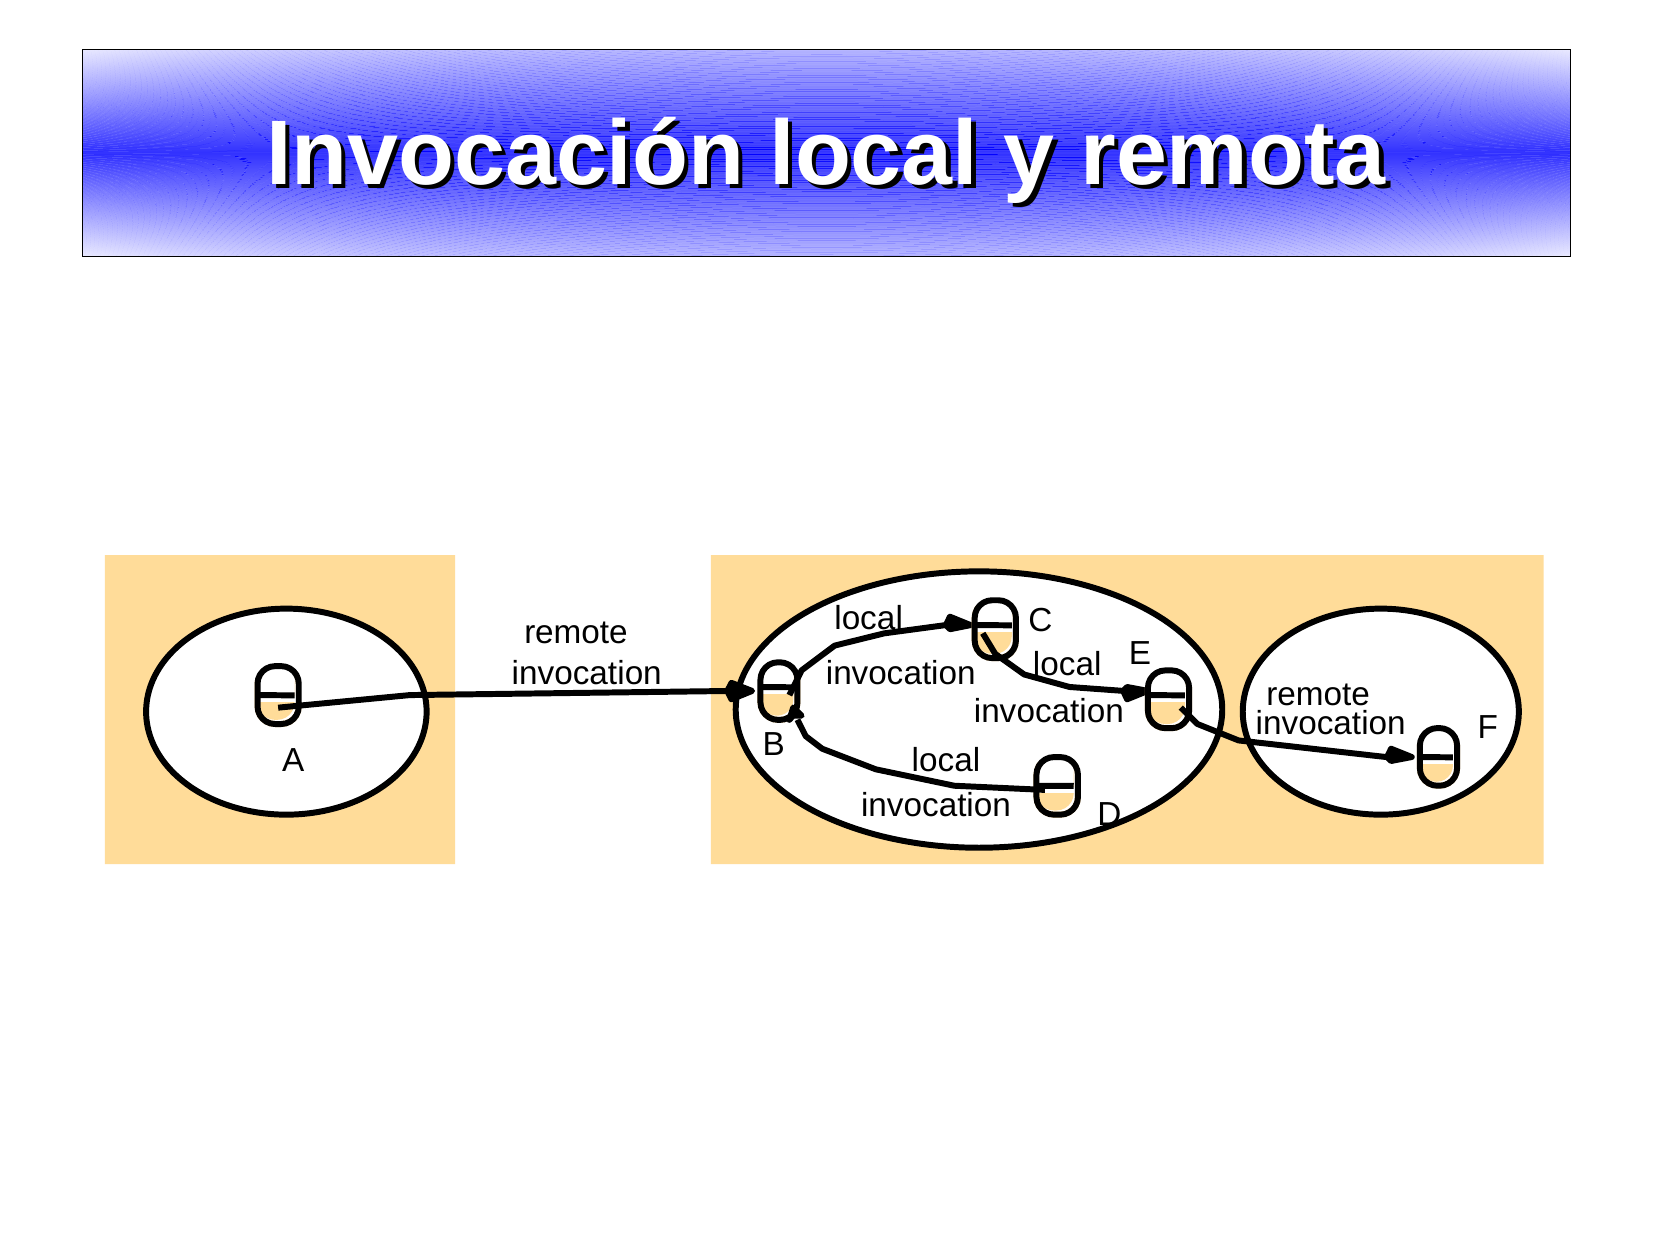

# Invocación local y remota
local
C
remote
E
local
invocation
invocation
remote
invocation
invocation
F
B
local
A
invocation
D